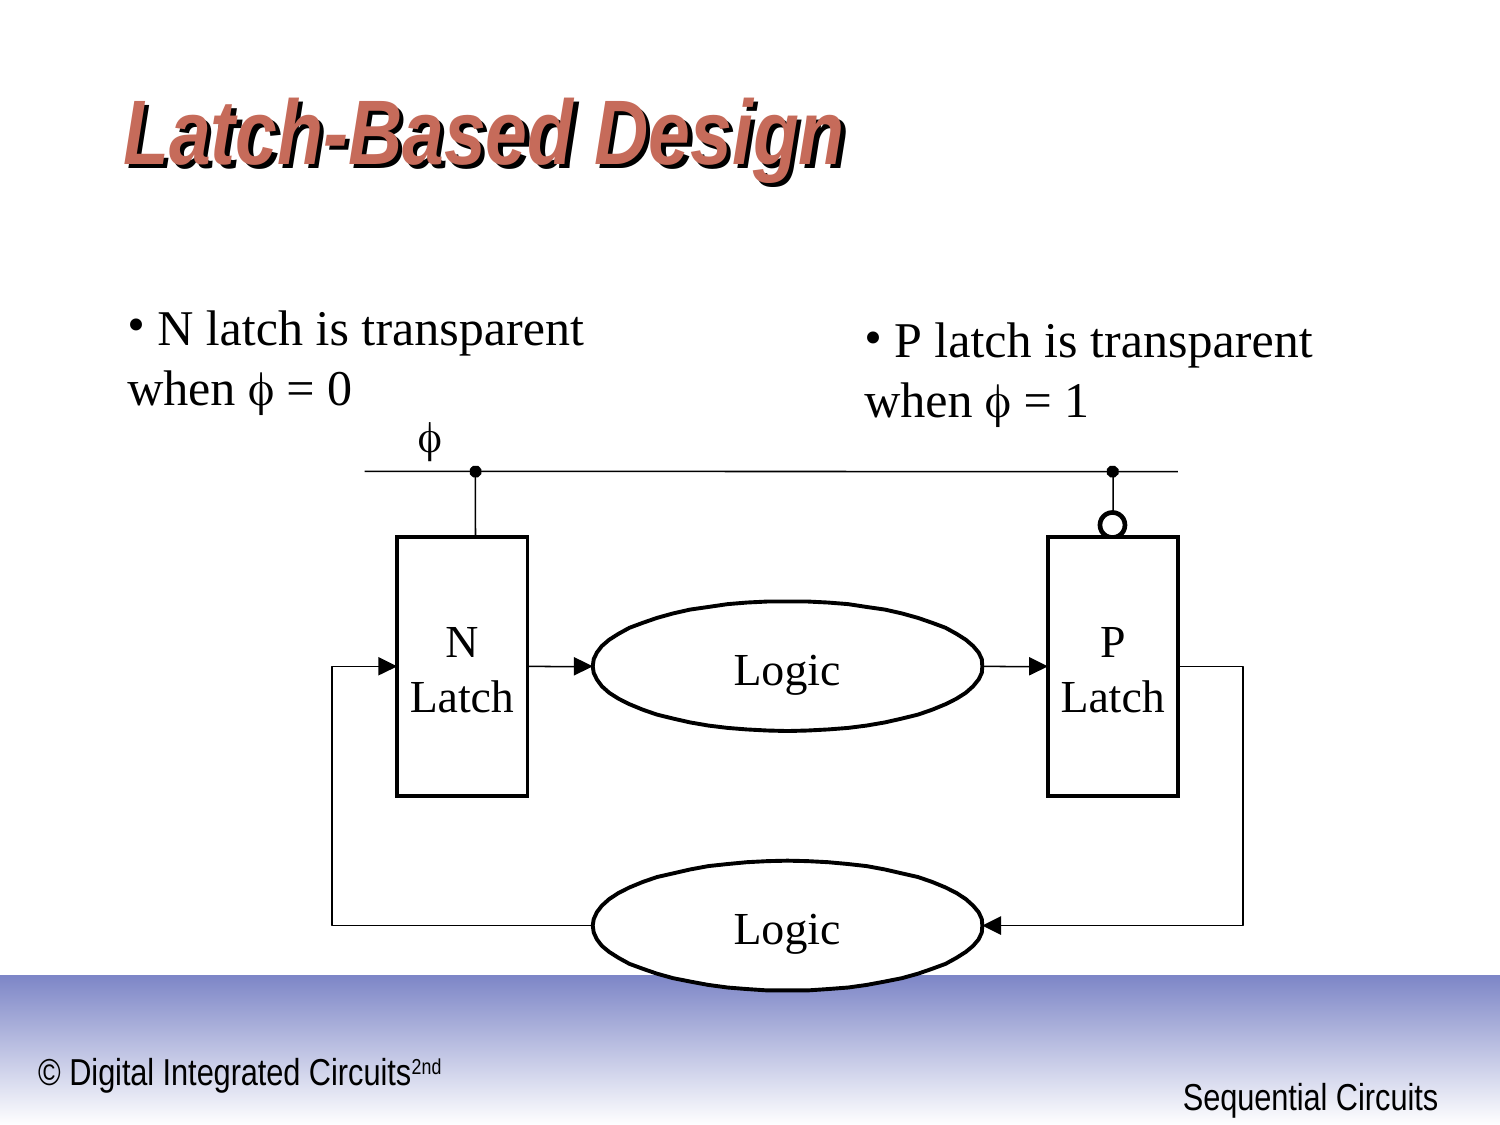

# Latch-Based Design
 N latch is transparent
when  = 0
 P latch is transparent
when  = 1

N
P
Logic
Latch
Latch
Logic